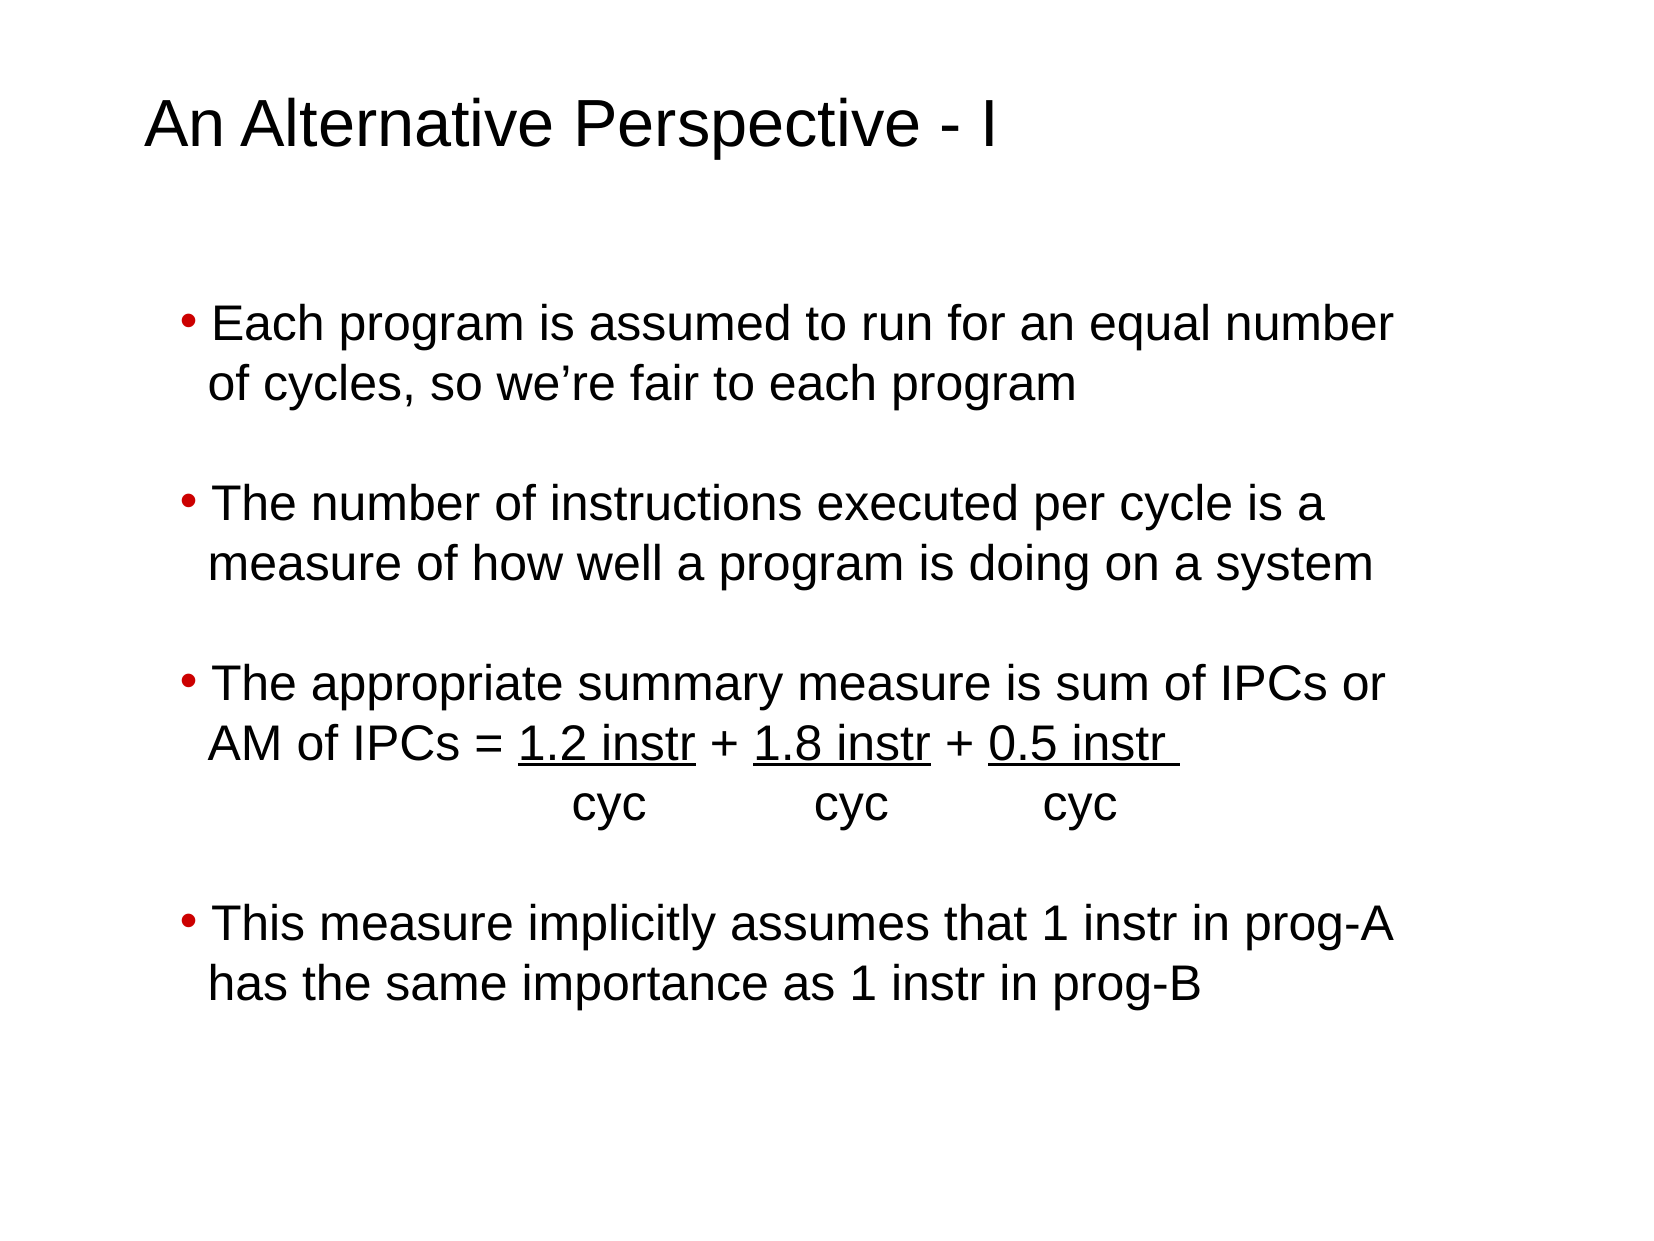

An Alternative Perspective - I
 Each program is assumed to run for an equal number
 of cycles, so we’re fair to each program
 The number of instructions executed per cycle is a
 measure of how well a program is doing on a system
 The appropriate summary measure is sum of IPCs or
 AM of IPCs = 1.2 instr + 1.8 instr + 0.5 instr
 cyc cyc cyc
 This measure implicitly assumes that 1 instr in prog-A
 has the same importance as 1 instr in prog-B